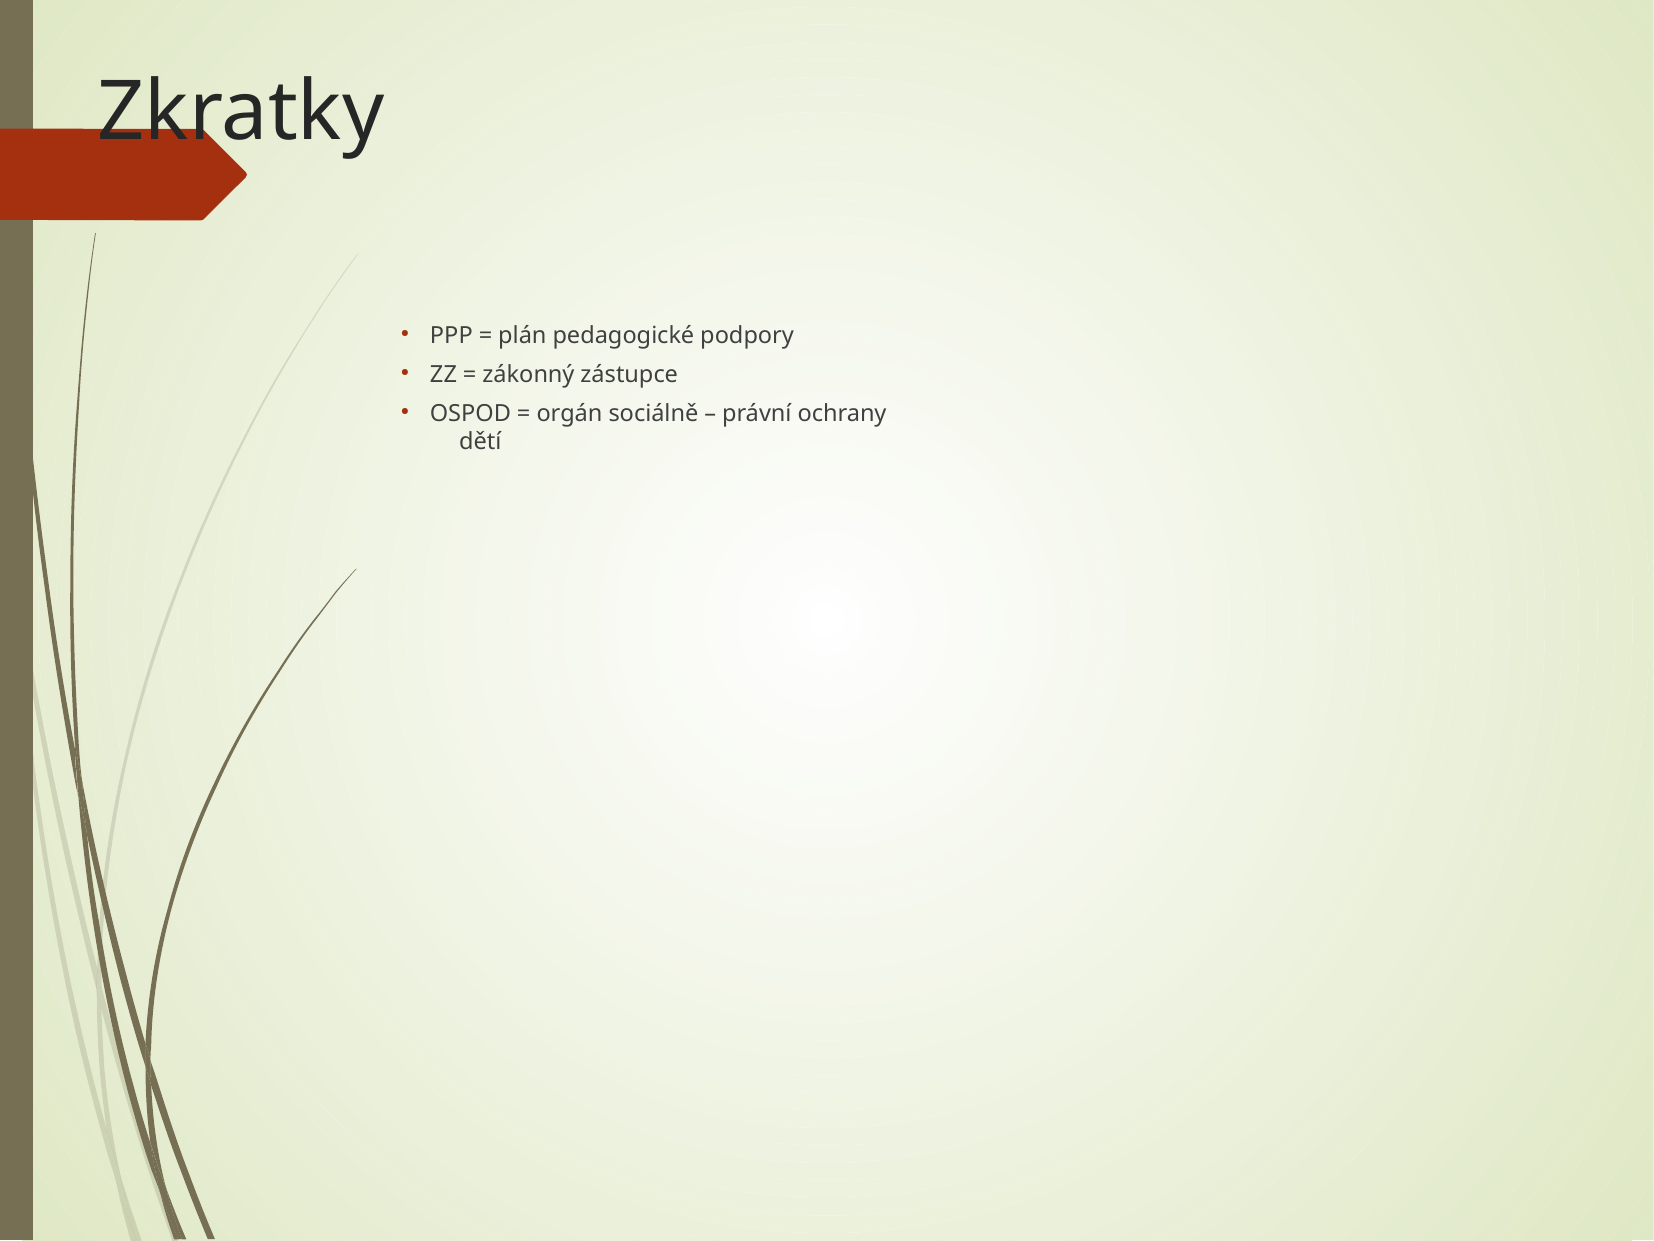

# Zkratky
PPP = plán pedagogické podpory
ZZ = zákonný zástupce
OSPOD = orgán sociálně – právní ochrany dětí